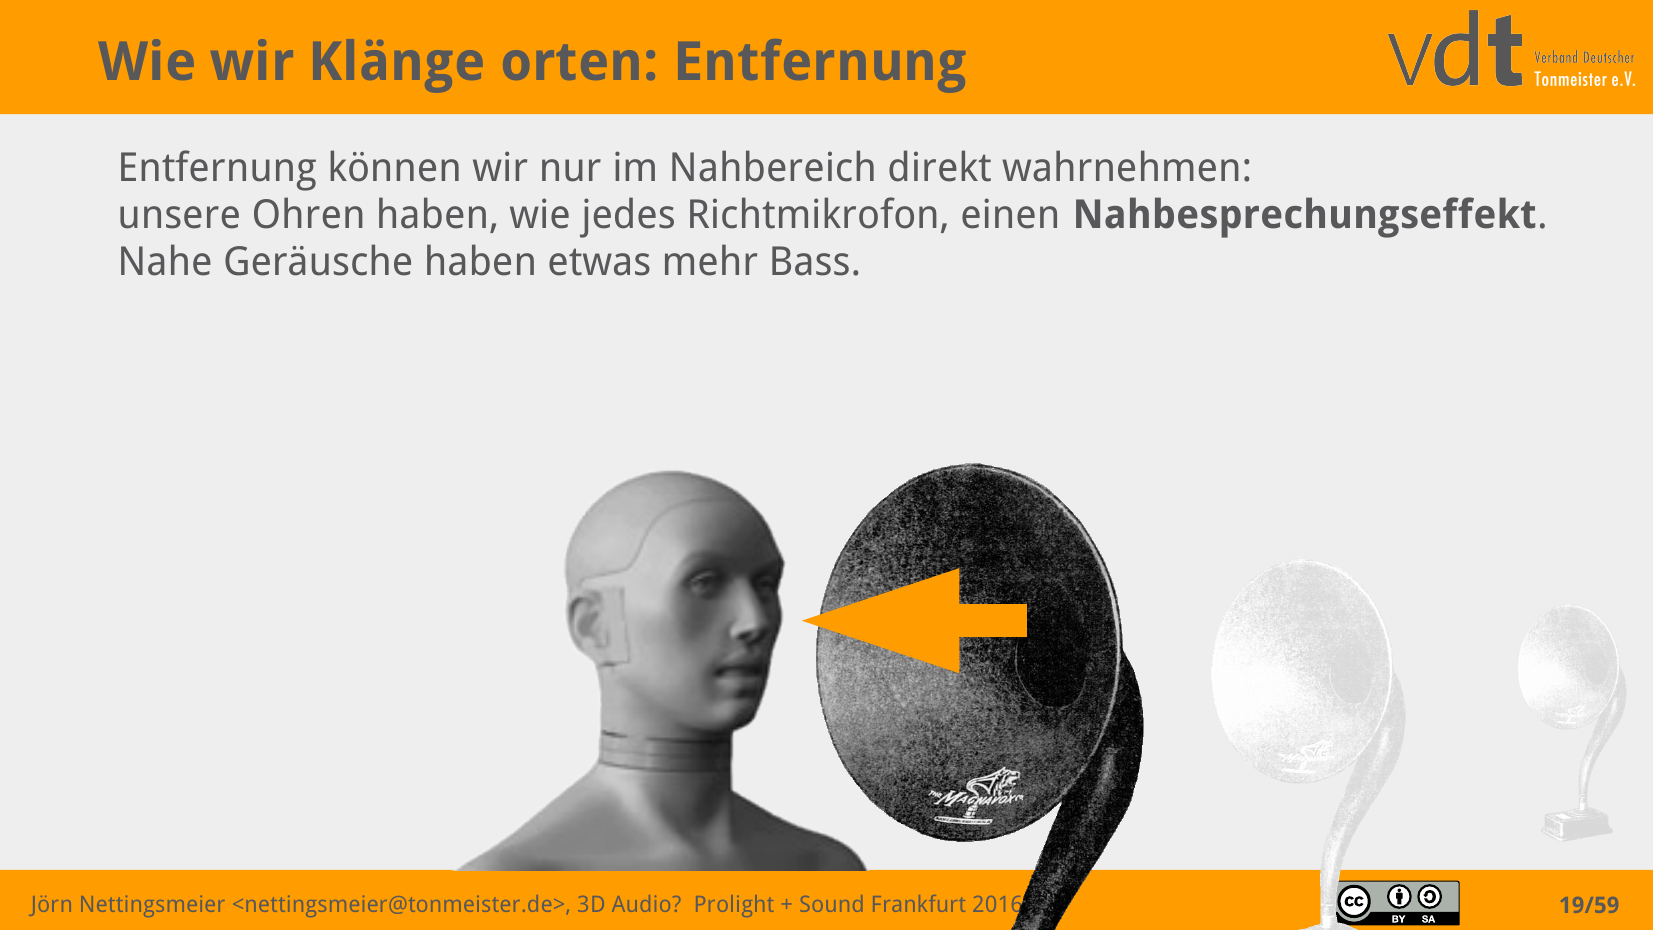

# Wie wir Klänge orten: Entfernung
Entfernung können wir nur im Nahbereich direkt wahrnehmen:
unsere Ohren haben, wie jedes Richtmikrofon, einen Nahbesprechungseffekt.
Nahe Geräusche haben etwas mehr Bass.